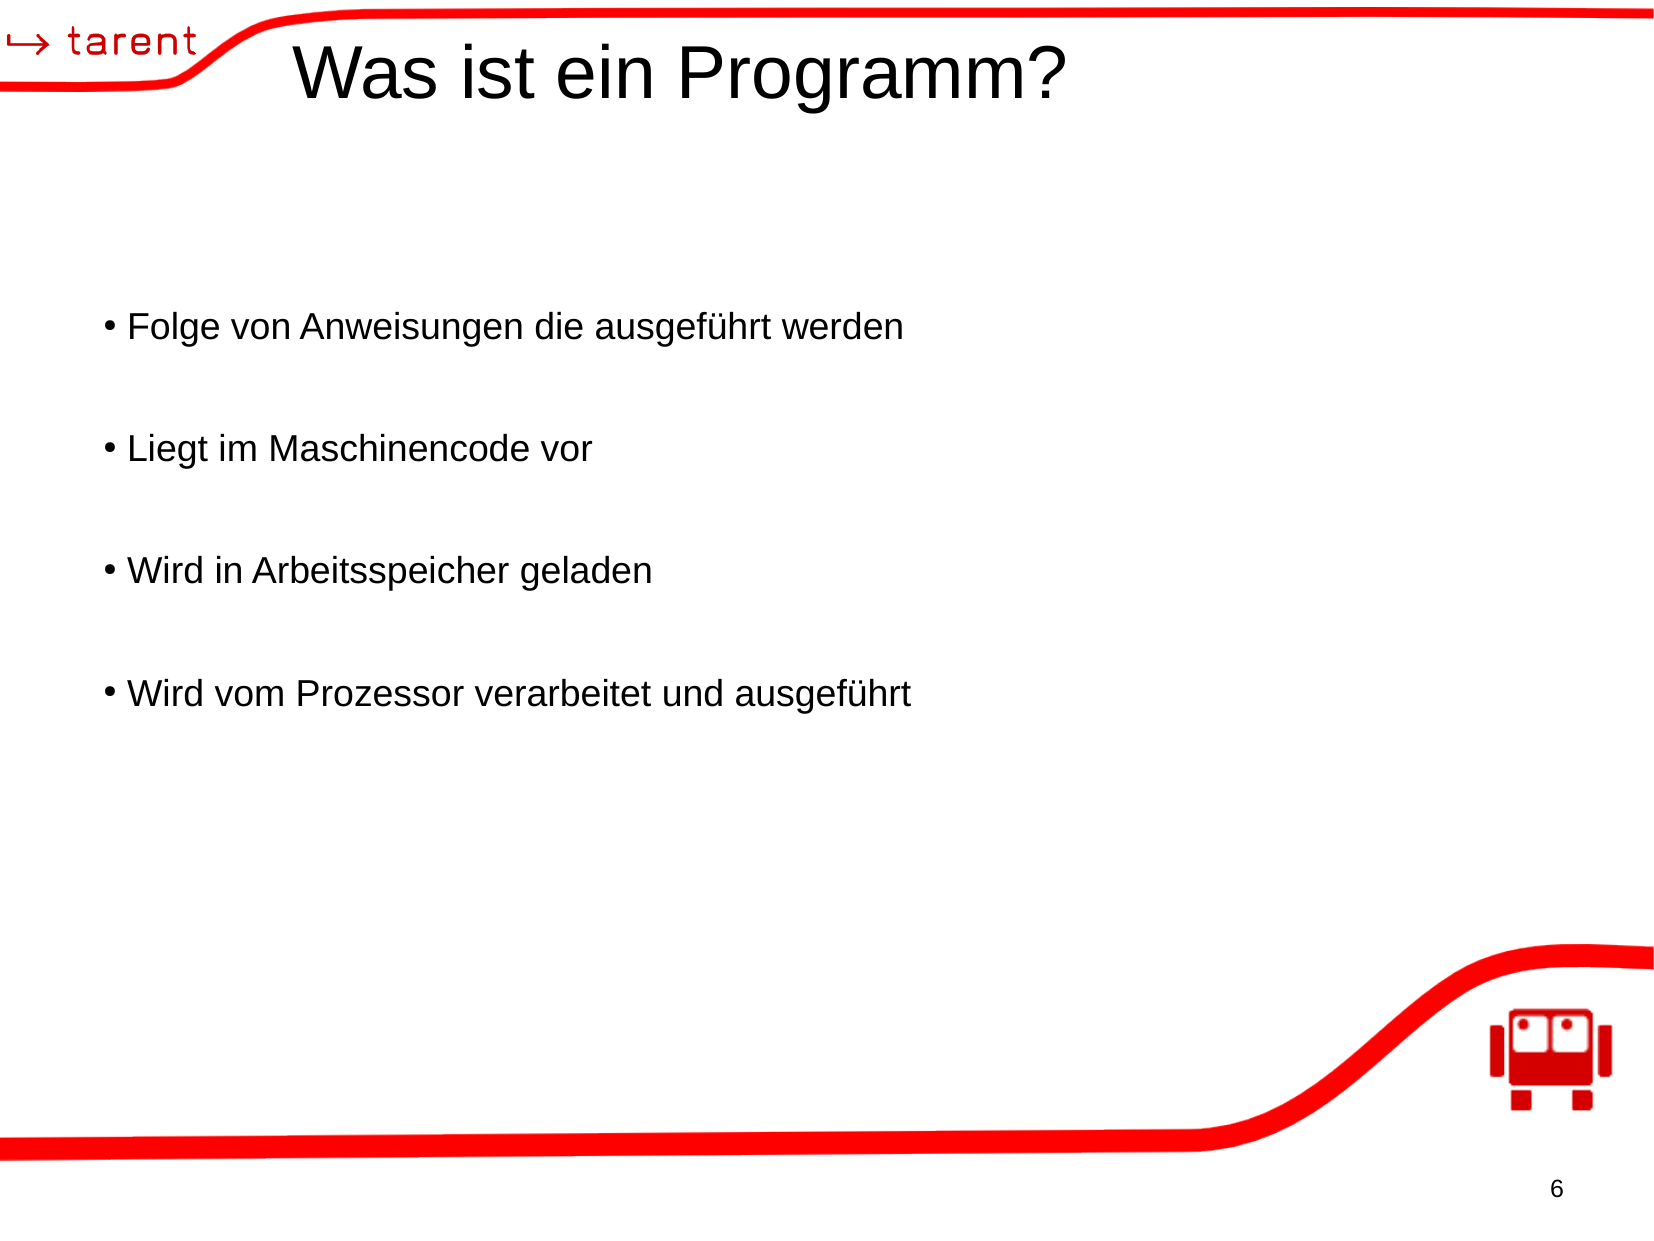

Was ist ein Programm?
 Folge von Anweisungen die ausgeführt werden
 Liegt im Maschinencode vor
 Wird in Arbeitsspeicher geladen
 Wird vom Prozessor verarbeitet und ausgeführt